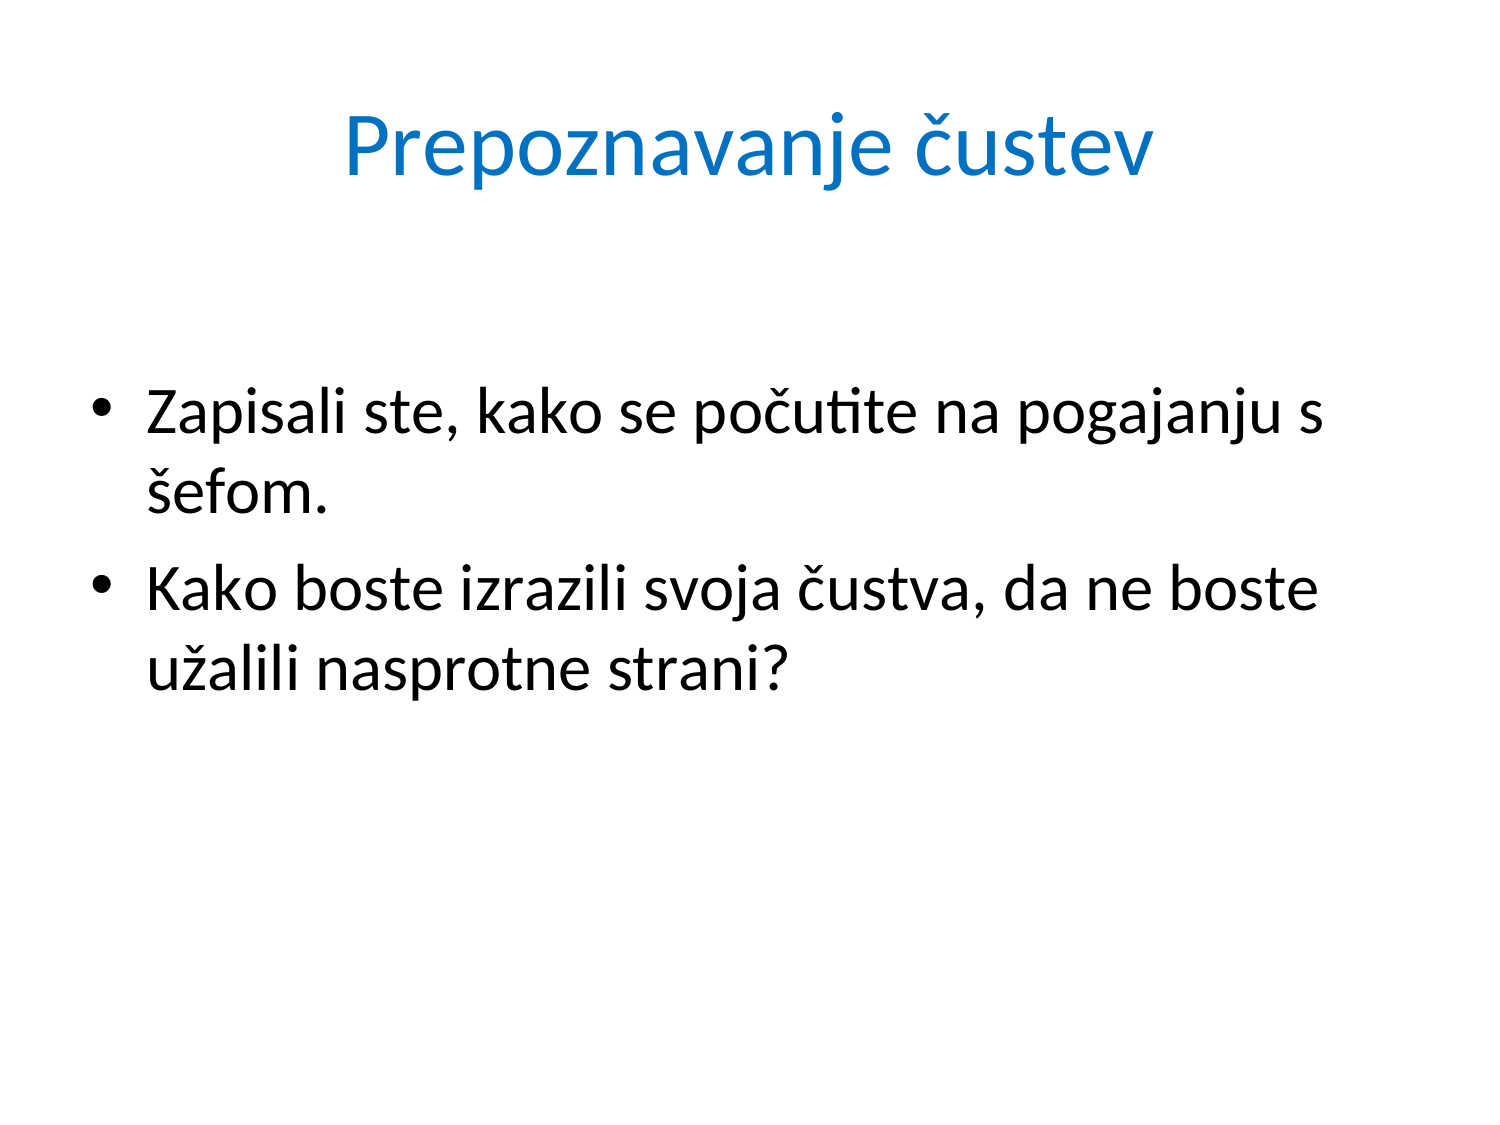

# Prepoznavanje čustev
Zapisali ste, kako se počutite na pogajanju s šefom.
Kako boste izrazili svoja čustva, da ne boste užalili nasprotne strani?